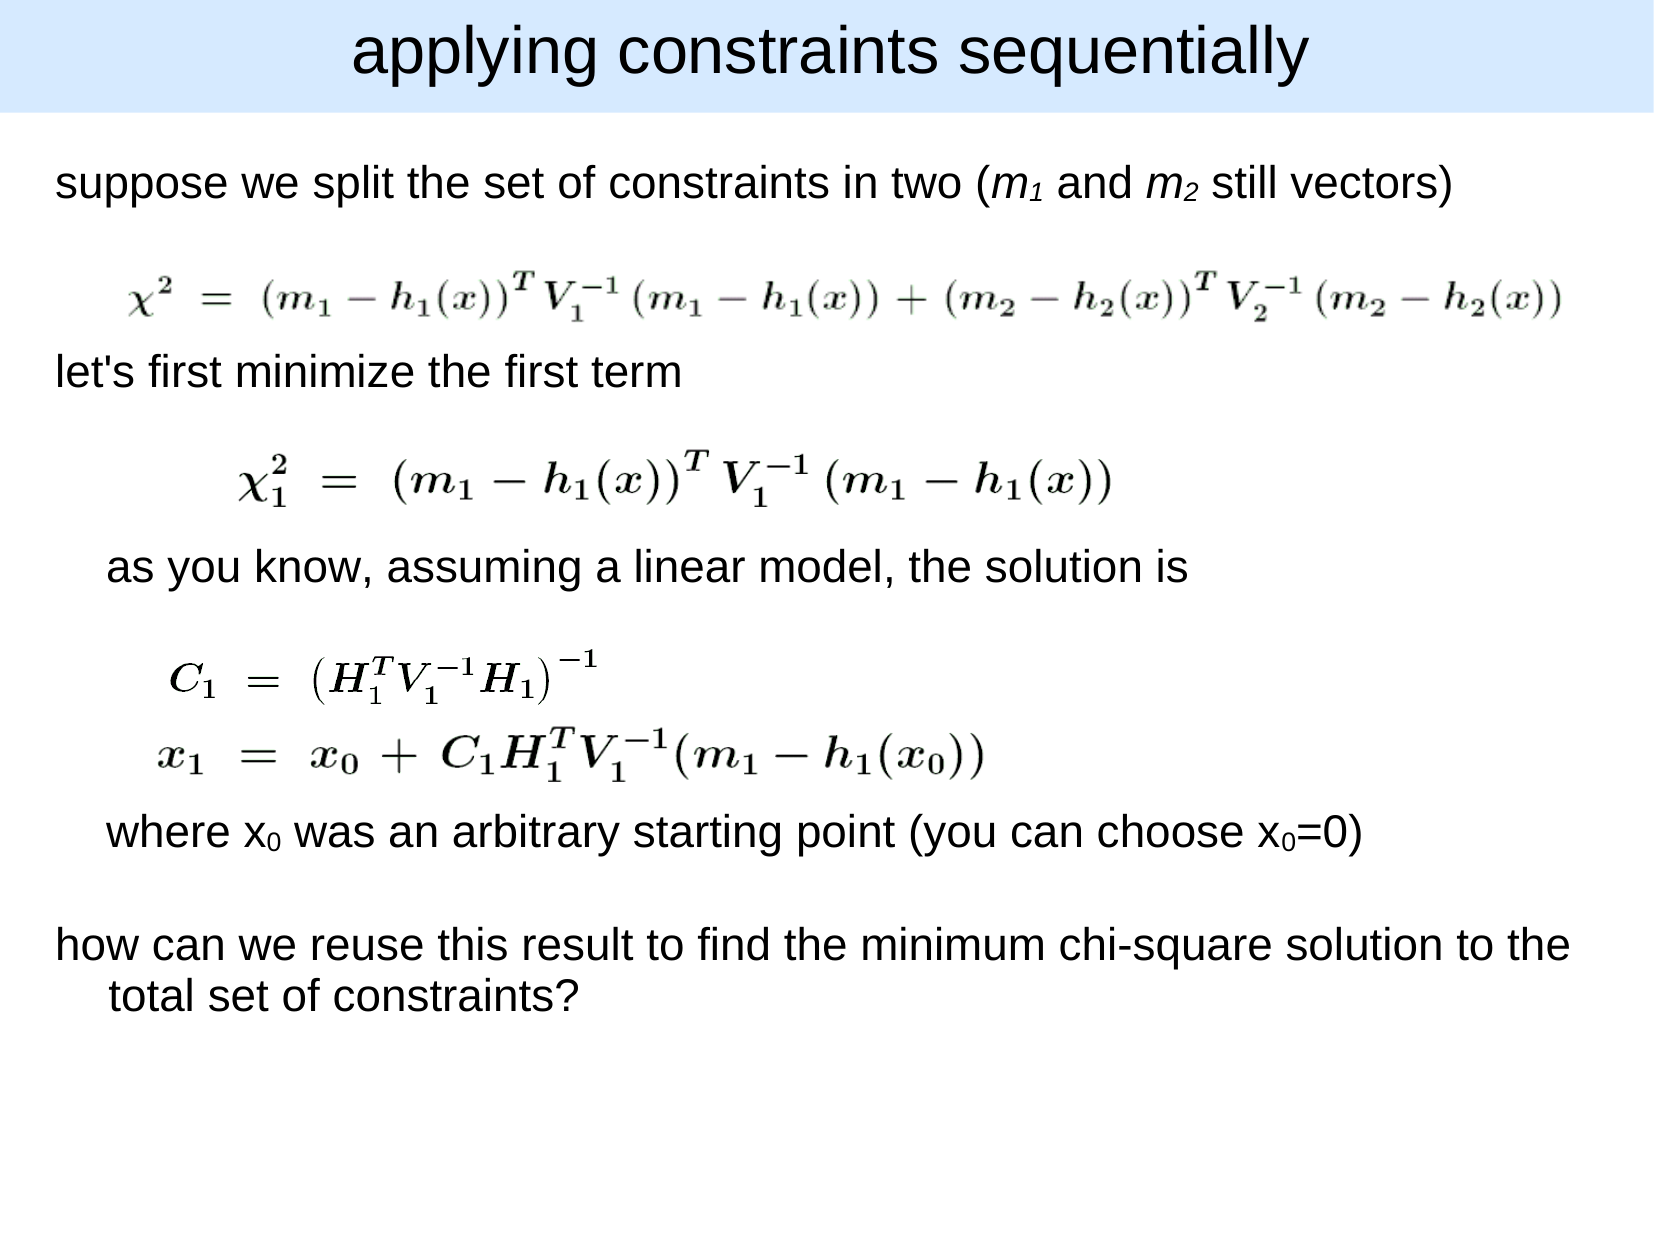

# applying constraints sequentially
suppose we split the set of constraints in two (m1 and m2 still vectors)
let's first minimize the first term
 as you know, assuming a linear model, the solution is
 where x0 was an arbitrary starting point (you can choose x0=0)
how can we reuse this result to find the minimum chi-square solution to the total set of constraints?